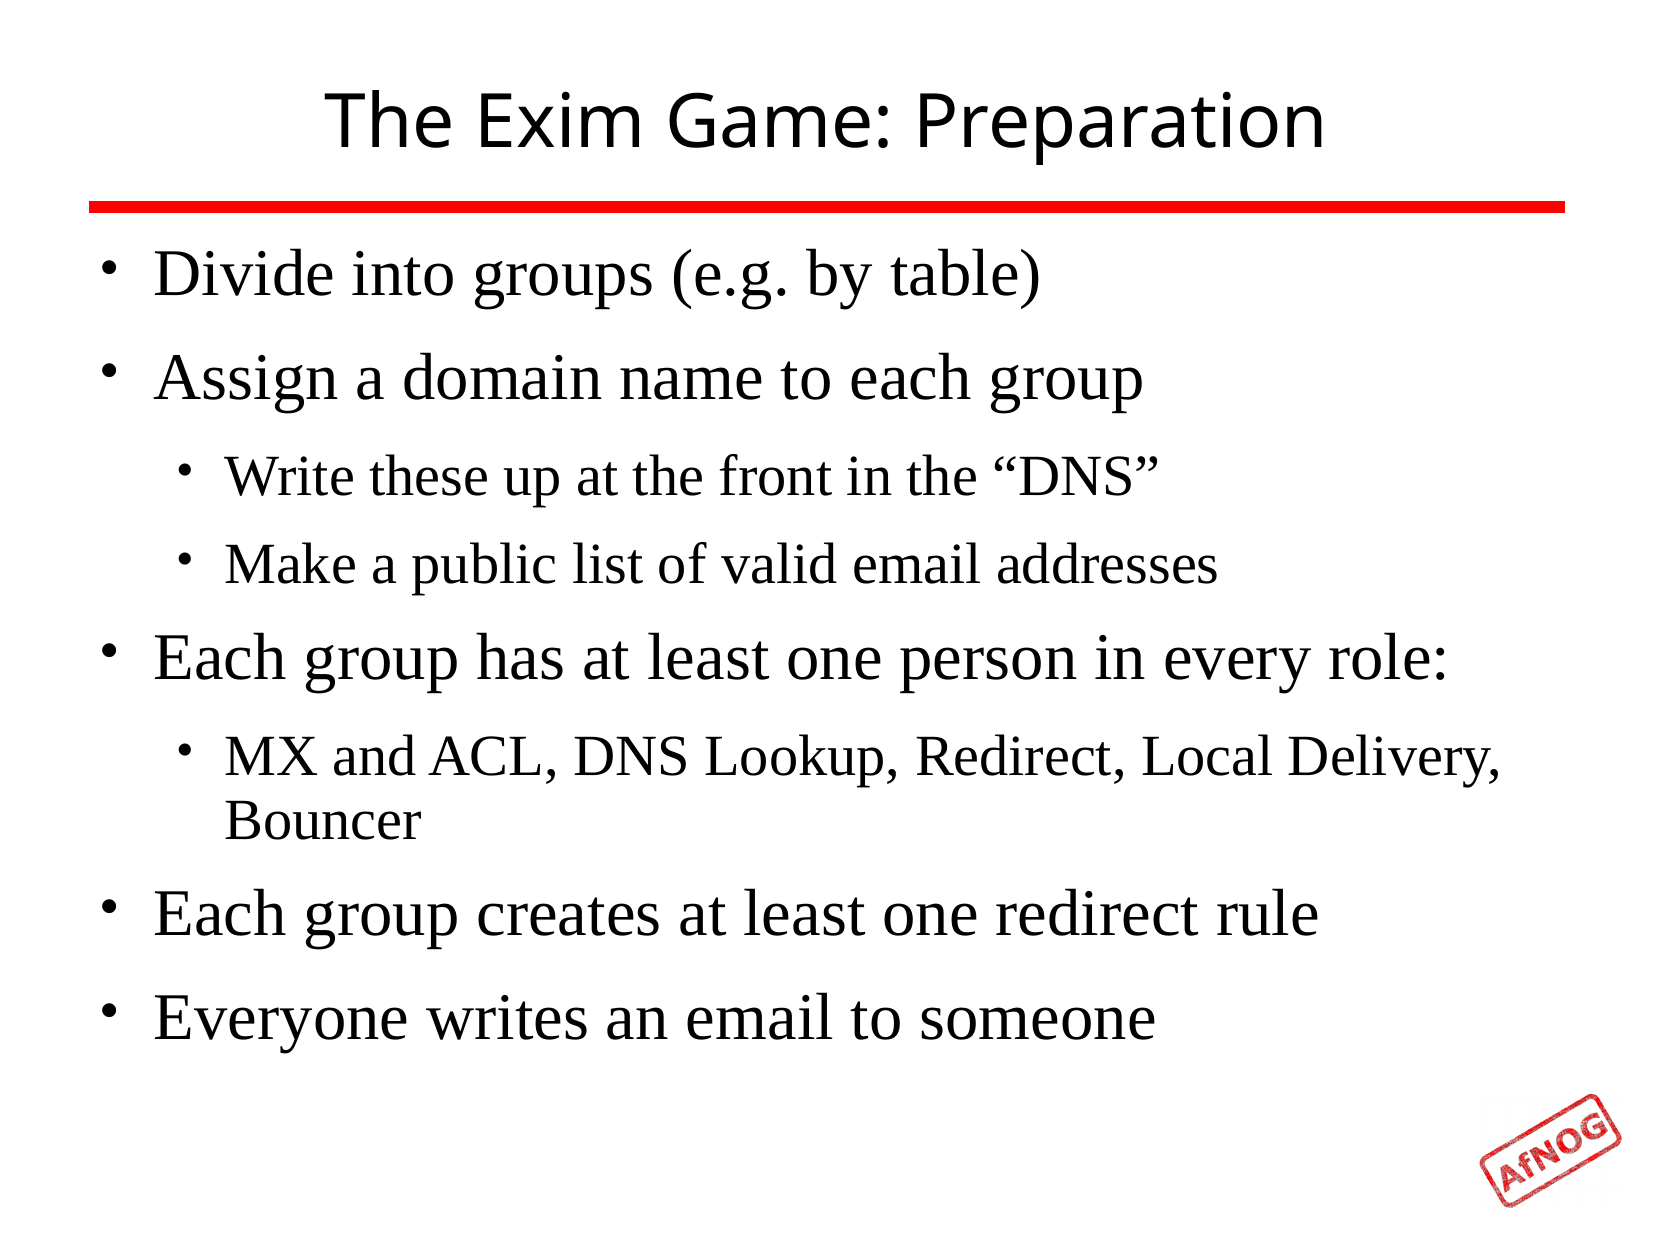

# The Exim Game: Preparation
Divide into groups (e.g. by table)
Assign a domain name to each group
Write these up at the front in the “DNS”
Make a public list of valid email addresses
Each group has at least one person in every role:
MX and ACL, DNS Lookup, Redirect, Local Delivery, Bouncer
Each group creates at least one redirect rule
Everyone writes an email to someone